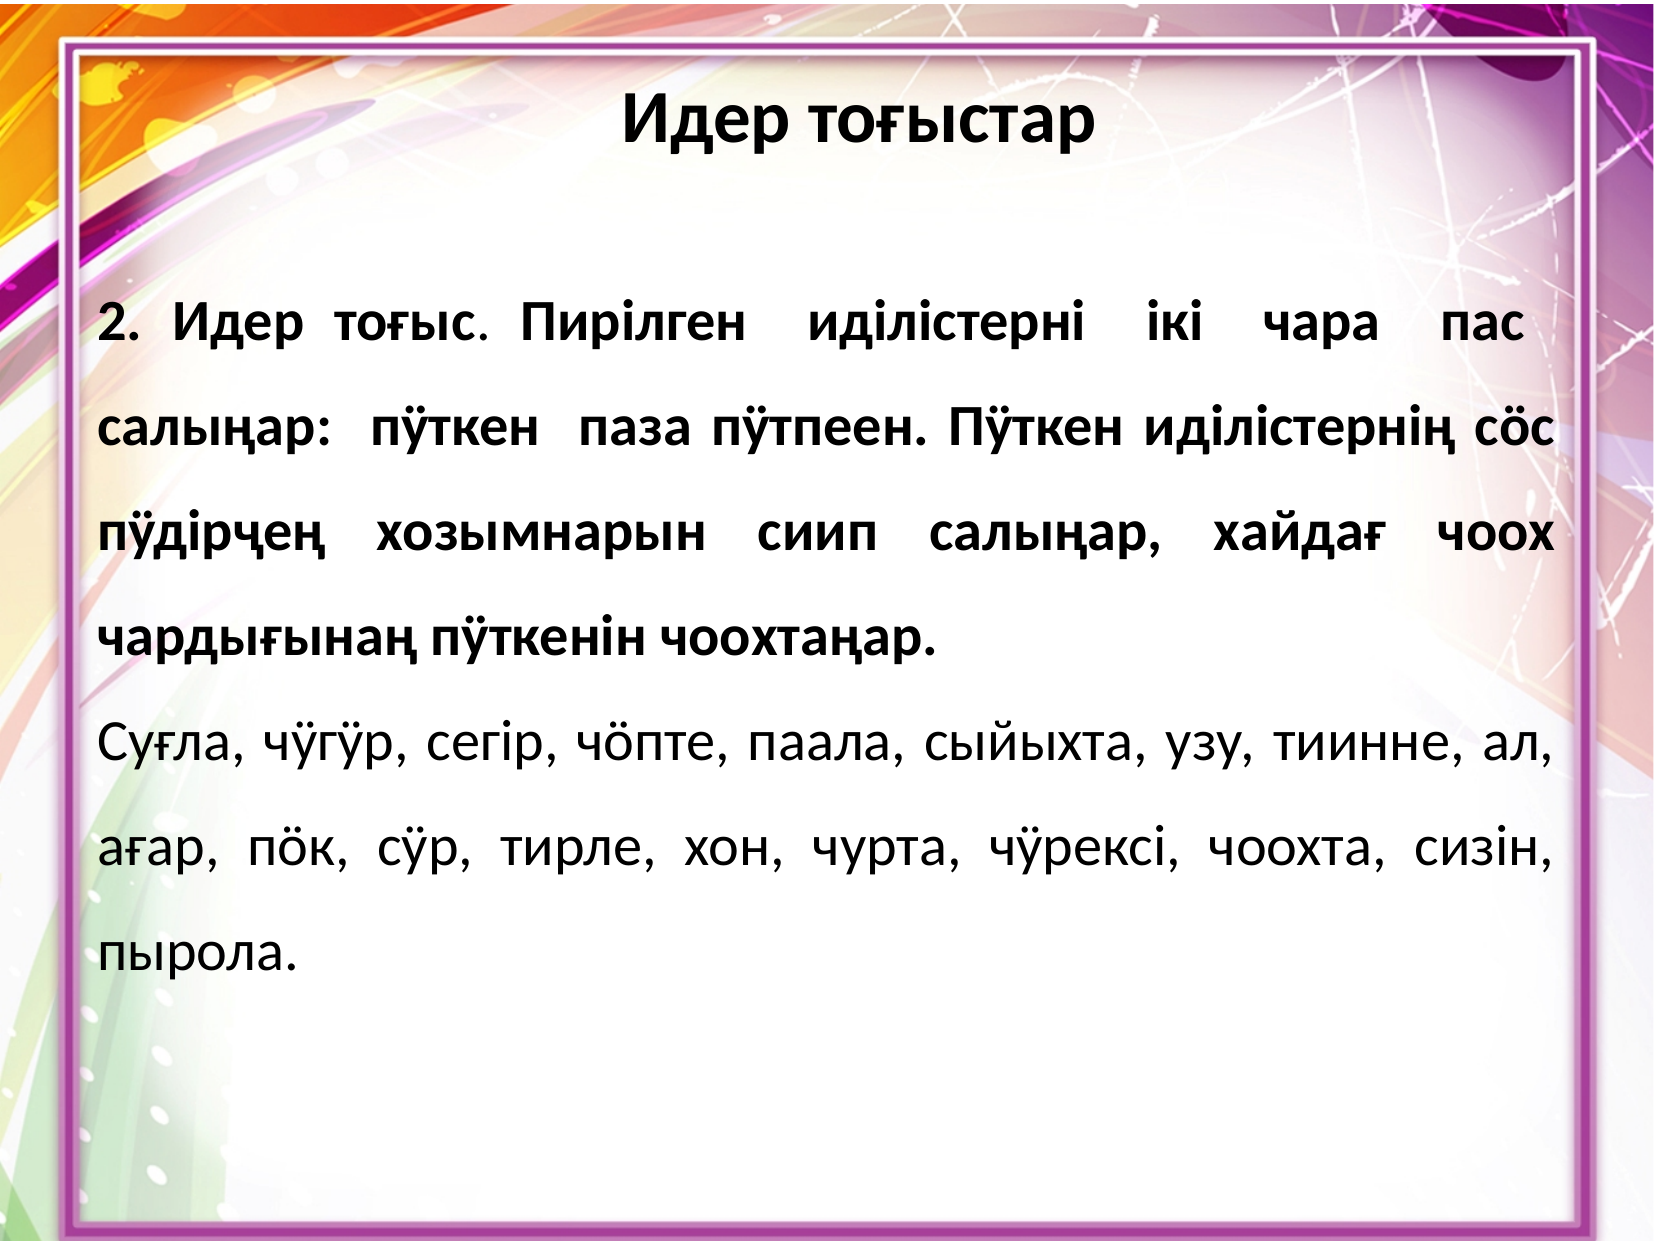

Идер тоғыстар
2. Идер тоғыс. Пирiлген идiлiстернi iкi чара пас салыңар: пӱткен паза пӱтпеен. Пӱткен идiлiстернiң сӧс пӱдiрҷең хозымнарын сиип салыңар, хайдағ чоох чардығынаң пӱткенiн чоохтаңар.
Суғла, чӱгӱр, сегiр, чӧпте, паала, сыйыхта, узу, тиинне, ал, ағар, пӧк, сӱр, тирле, хон, чурта, чӱрексi, чоохта, сизiн, пырола.